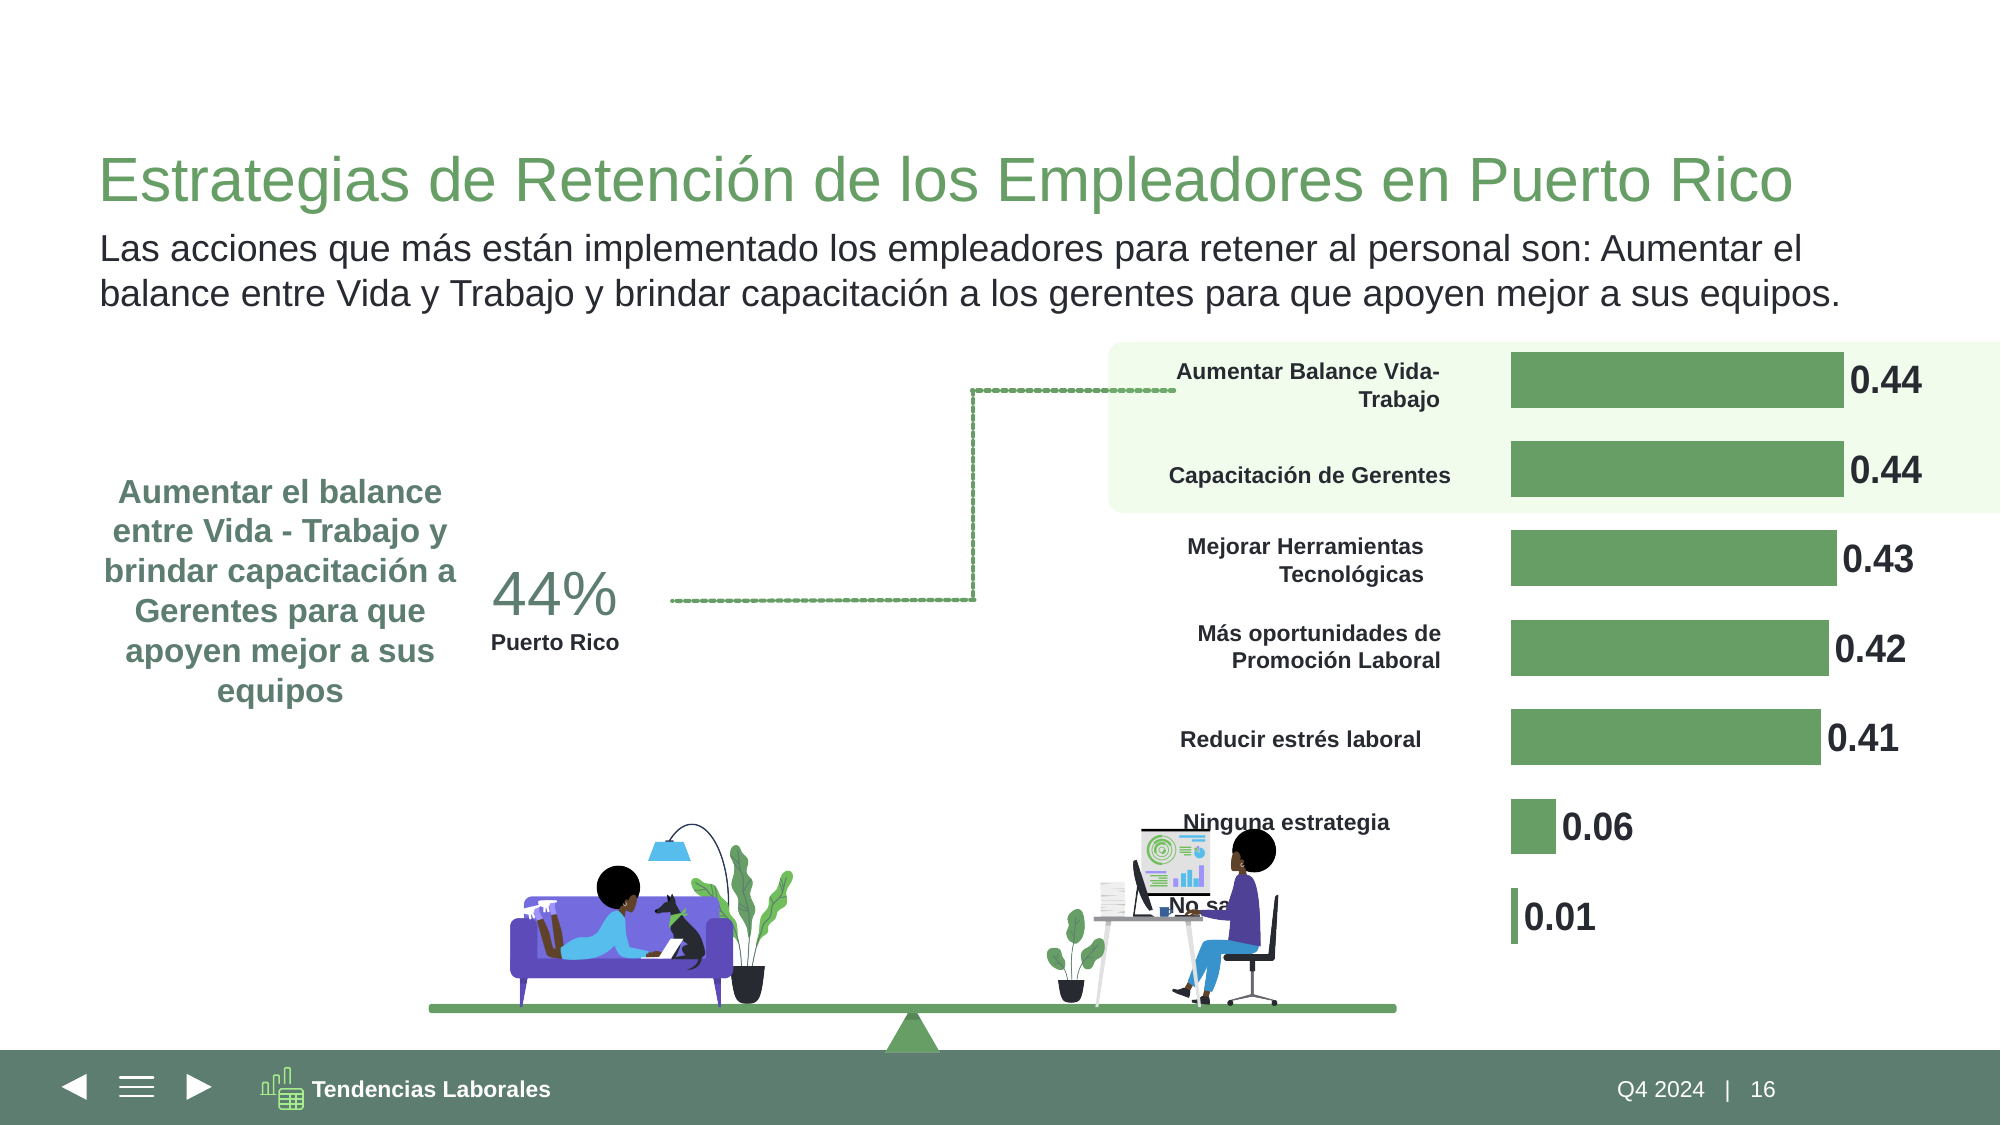

# Estrategias de Retención de los Empleadores en Puerto Rico
Las acciones que más están implementado los empleadores para retener al personal son: Aumentar el balance entre Vida y Trabajo y brindar capacitación a los gerentes para que apoyen mejor a sus equipos.
### Chart
| Category | Series 1 |
|---|---|
| Don't know | 0.01 |
| We are not taking any action | 0.06 |
| Reducing worker stress | 0.41 |
| Offering more opportunities for promotions | 0.42 |
| Upgrading technology tools | 0.43 |
| Increasing work-life balance | 0.44 |
| Training managers to better support workers | 0.44 |Aumentar Balance Vida- Trabajo
Capacitación de Gerentes
Mejorar Herramientas Tecnológicas
Más oportunidades de Promoción Laboral
Reducir estrés laboral
Ninguna estrategia
No sabe
Aumentar el balance entre Vida - Trabajo y brindar capacitación a Gerentes para que apoyen mejor a sus equipos
44%
Puerto Rico